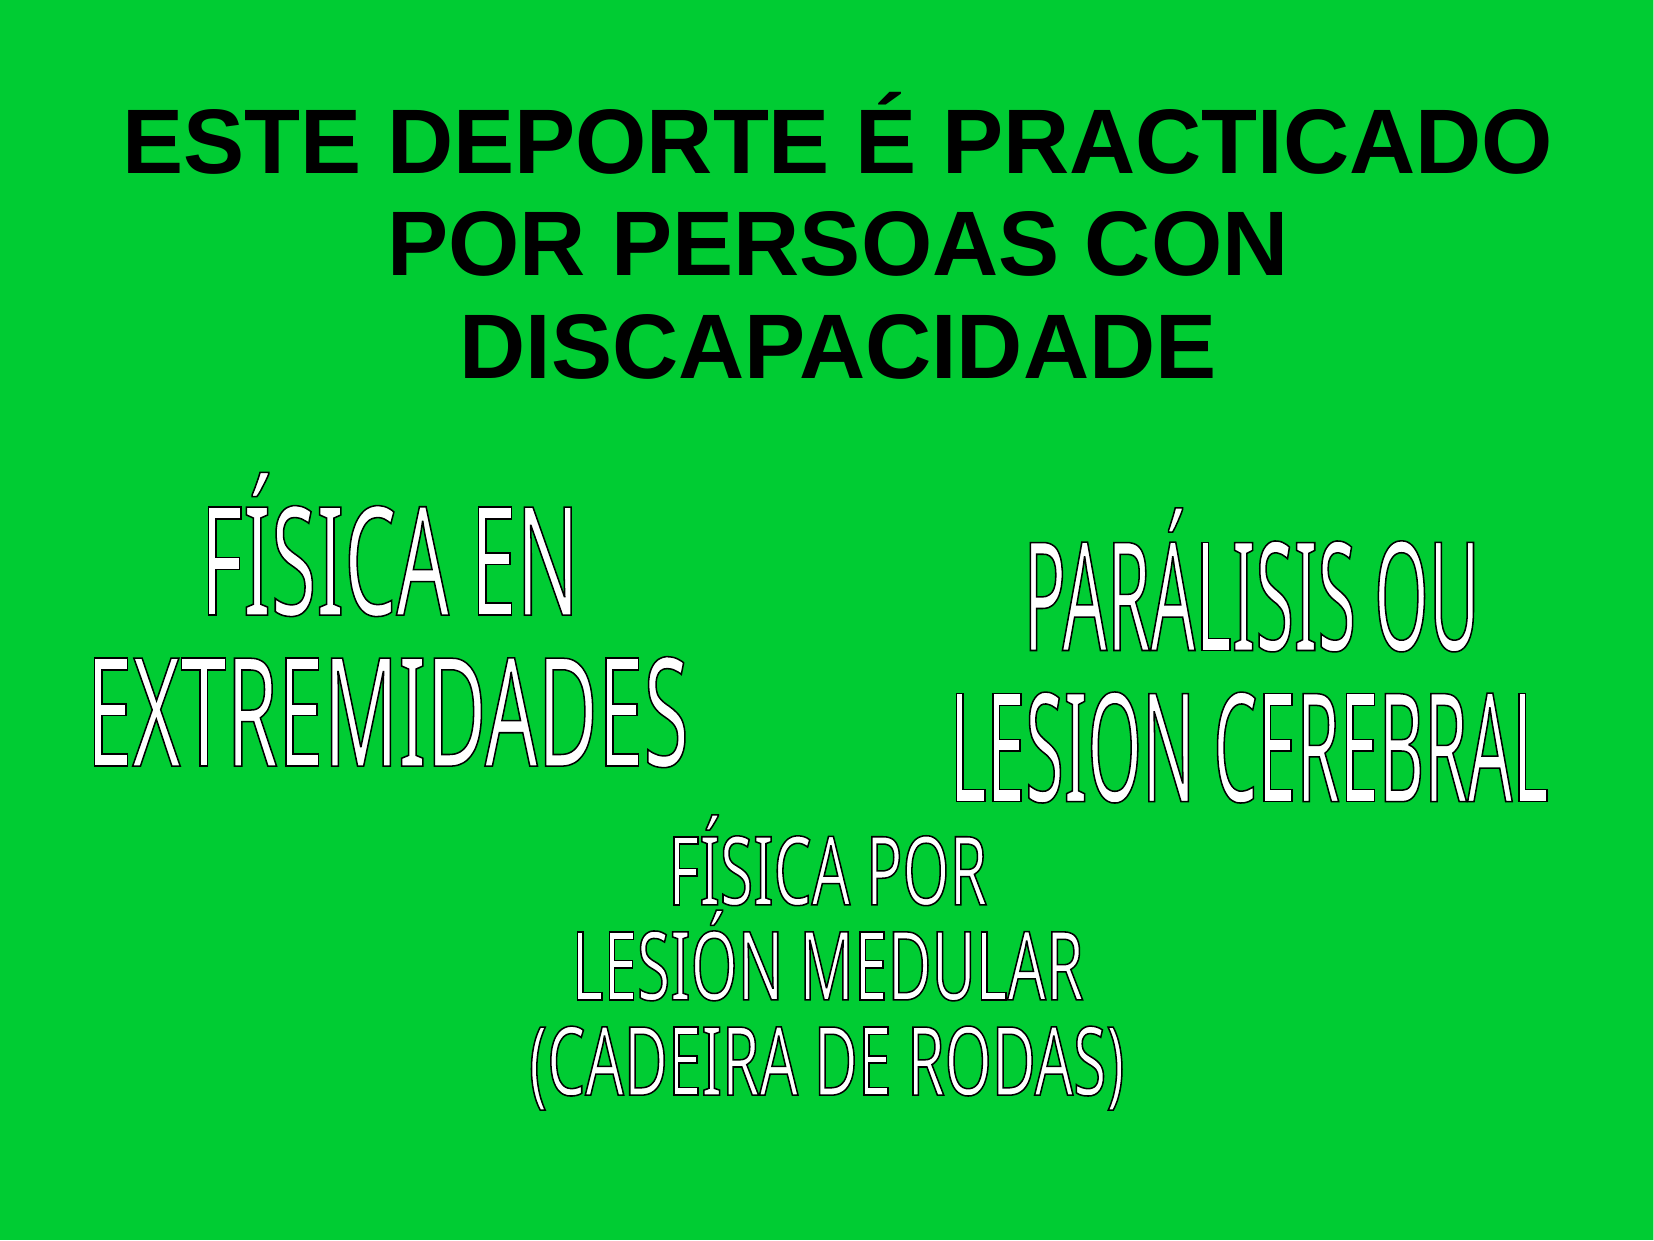

ESTE DEPORTE É PRACTICADO POR PERSOAS CON DISCAPACIDADE
FÍSICA EN
EXTREMIDADES
PARÁLISIS OU
LESION CEREBRAL
FÍSICA POR
LESIÓN MEDULAR
(CADEIRA DE RODAS)